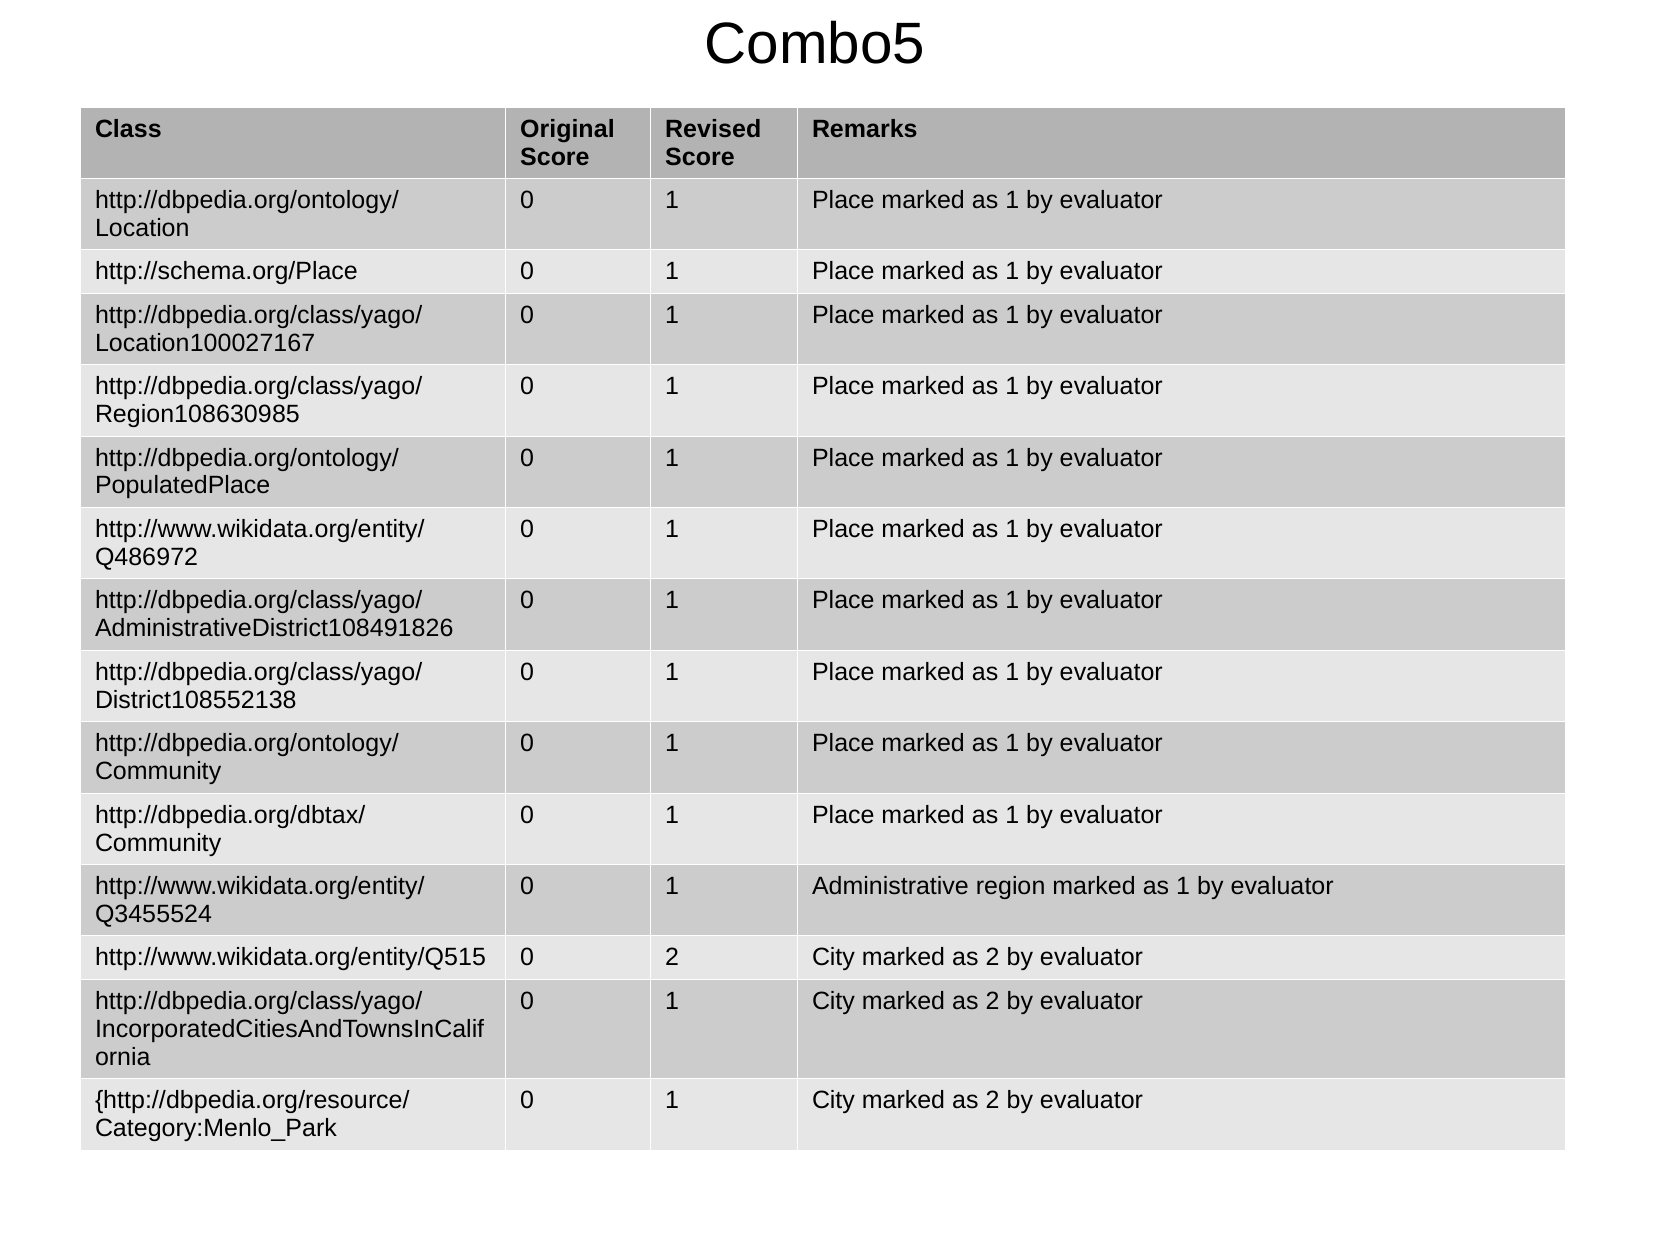

# Combo5
| Class | Original Score | Revised Score | Remarks |
| --- | --- | --- | --- |
| http://dbpedia.org/ontology/Location | 0 | 1 | Place marked as 1 by evaluator |
| http://schema.org/Place | 0 | 1 | Place marked as 1 by evaluator |
| http://dbpedia.org/class/yago/Location100027167 | 0 | 1 | Place marked as 1 by evaluator |
| http://dbpedia.org/class/yago/Region108630985 | 0 | 1 | Place marked as 1 by evaluator |
| http://dbpedia.org/ontology/PopulatedPlace | 0 | 1 | Place marked as 1 by evaluator |
| http://www.wikidata.org/entity/Q486972 | 0 | 1 | Place marked as 1 by evaluator |
| http://dbpedia.org/class/yago/AdministrativeDistrict108491826 | 0 | 1 | Place marked as 1 by evaluator |
| http://dbpedia.org/class/yago/District108552138 | 0 | 1 | Place marked as 1 by evaluator |
| http://dbpedia.org/ontology/Community | 0 | 1 | Place marked as 1 by evaluator |
| http://dbpedia.org/dbtax/Community | 0 | 1 | Place marked as 1 by evaluator |
| http://www.wikidata.org/entity/Q3455524 | 0 | 1 | Administrative region marked as 1 by evaluator |
| http://www.wikidata.org/entity/Q515 | 0 | 2 | City marked as 2 by evaluator |
| http://dbpedia.org/class/yago/IncorporatedCitiesAndTownsInCalifornia | 0 | 1 | City marked as 2 by evaluator |
| {http://dbpedia.org/resource/Category:Menlo\_Park | 0 | 1 | City marked as 2 by evaluator |